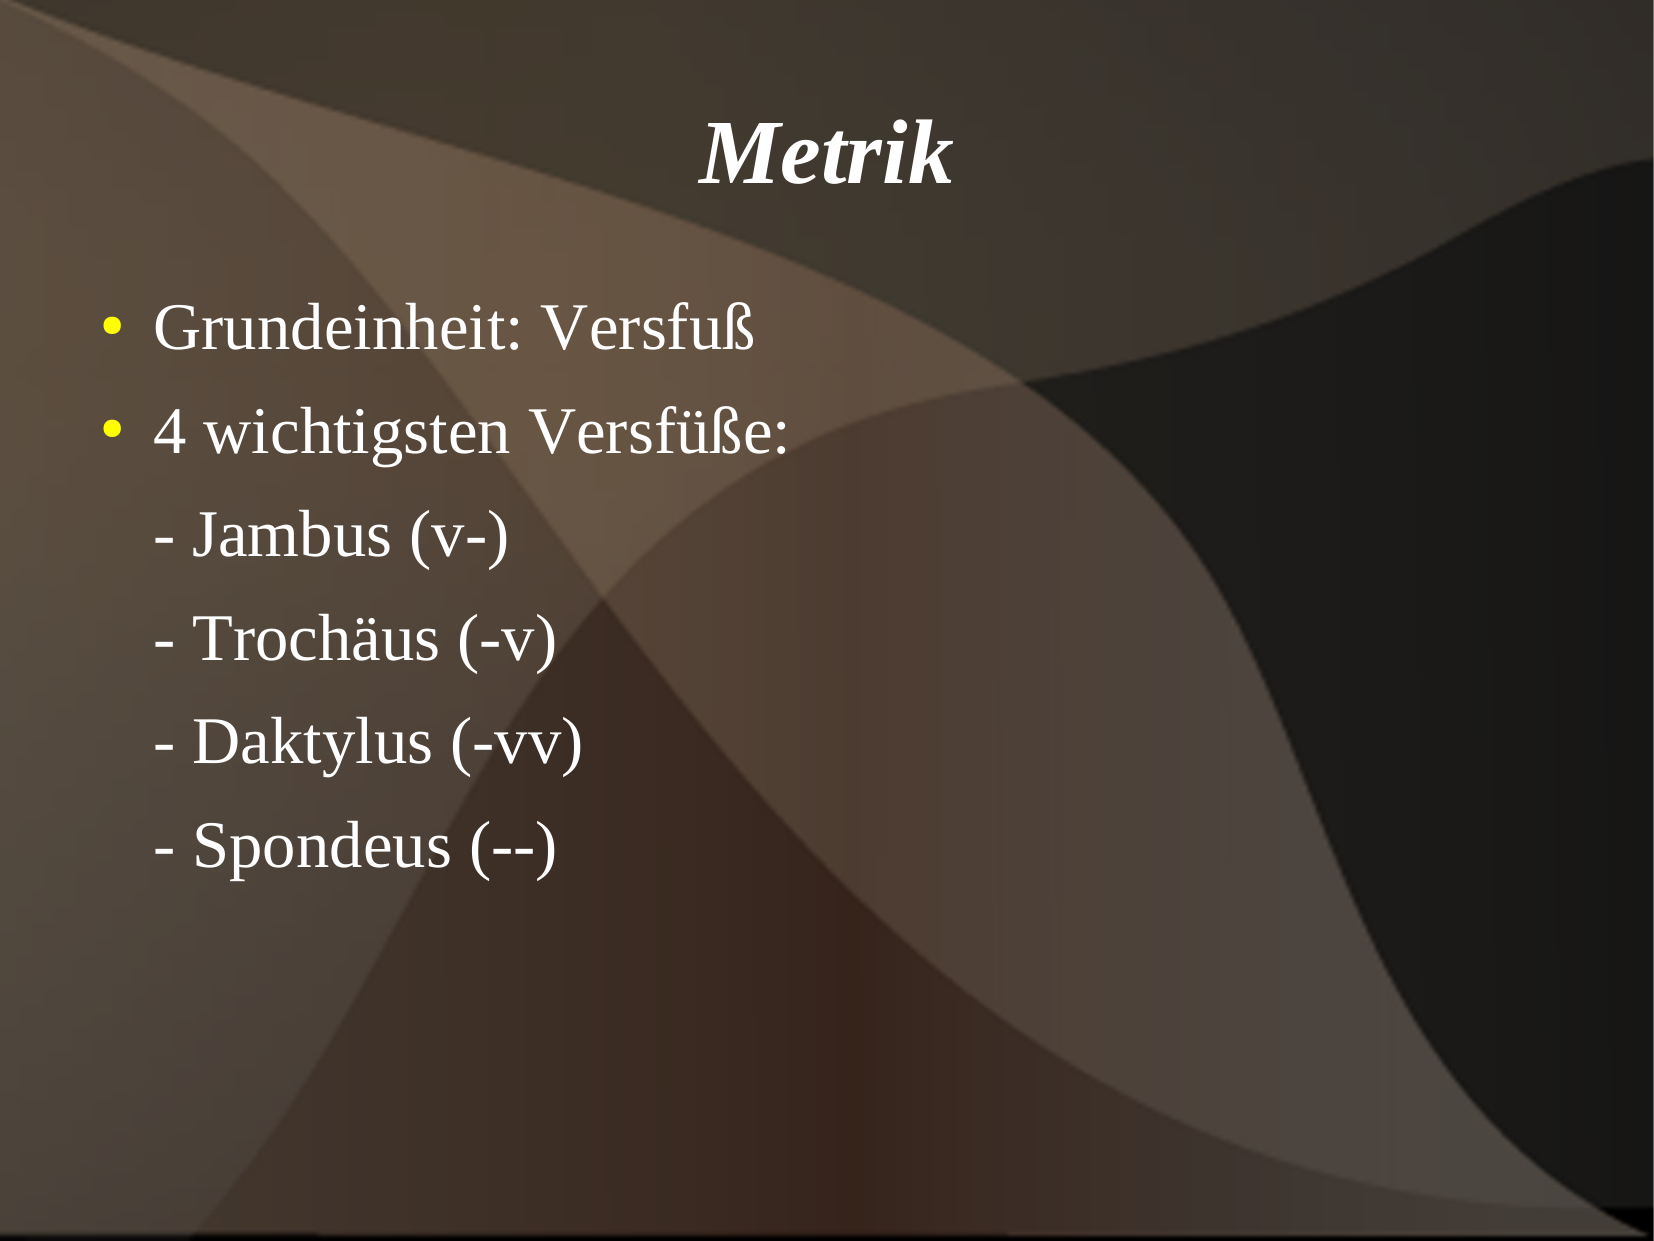

# Metrik
Grundeinheit: Versfuß
4 wichtigsten Versfüße:
- Jambus (v-)
- Trochäus (-v)
- Daktylus (-vv)
- Spondeus (--)